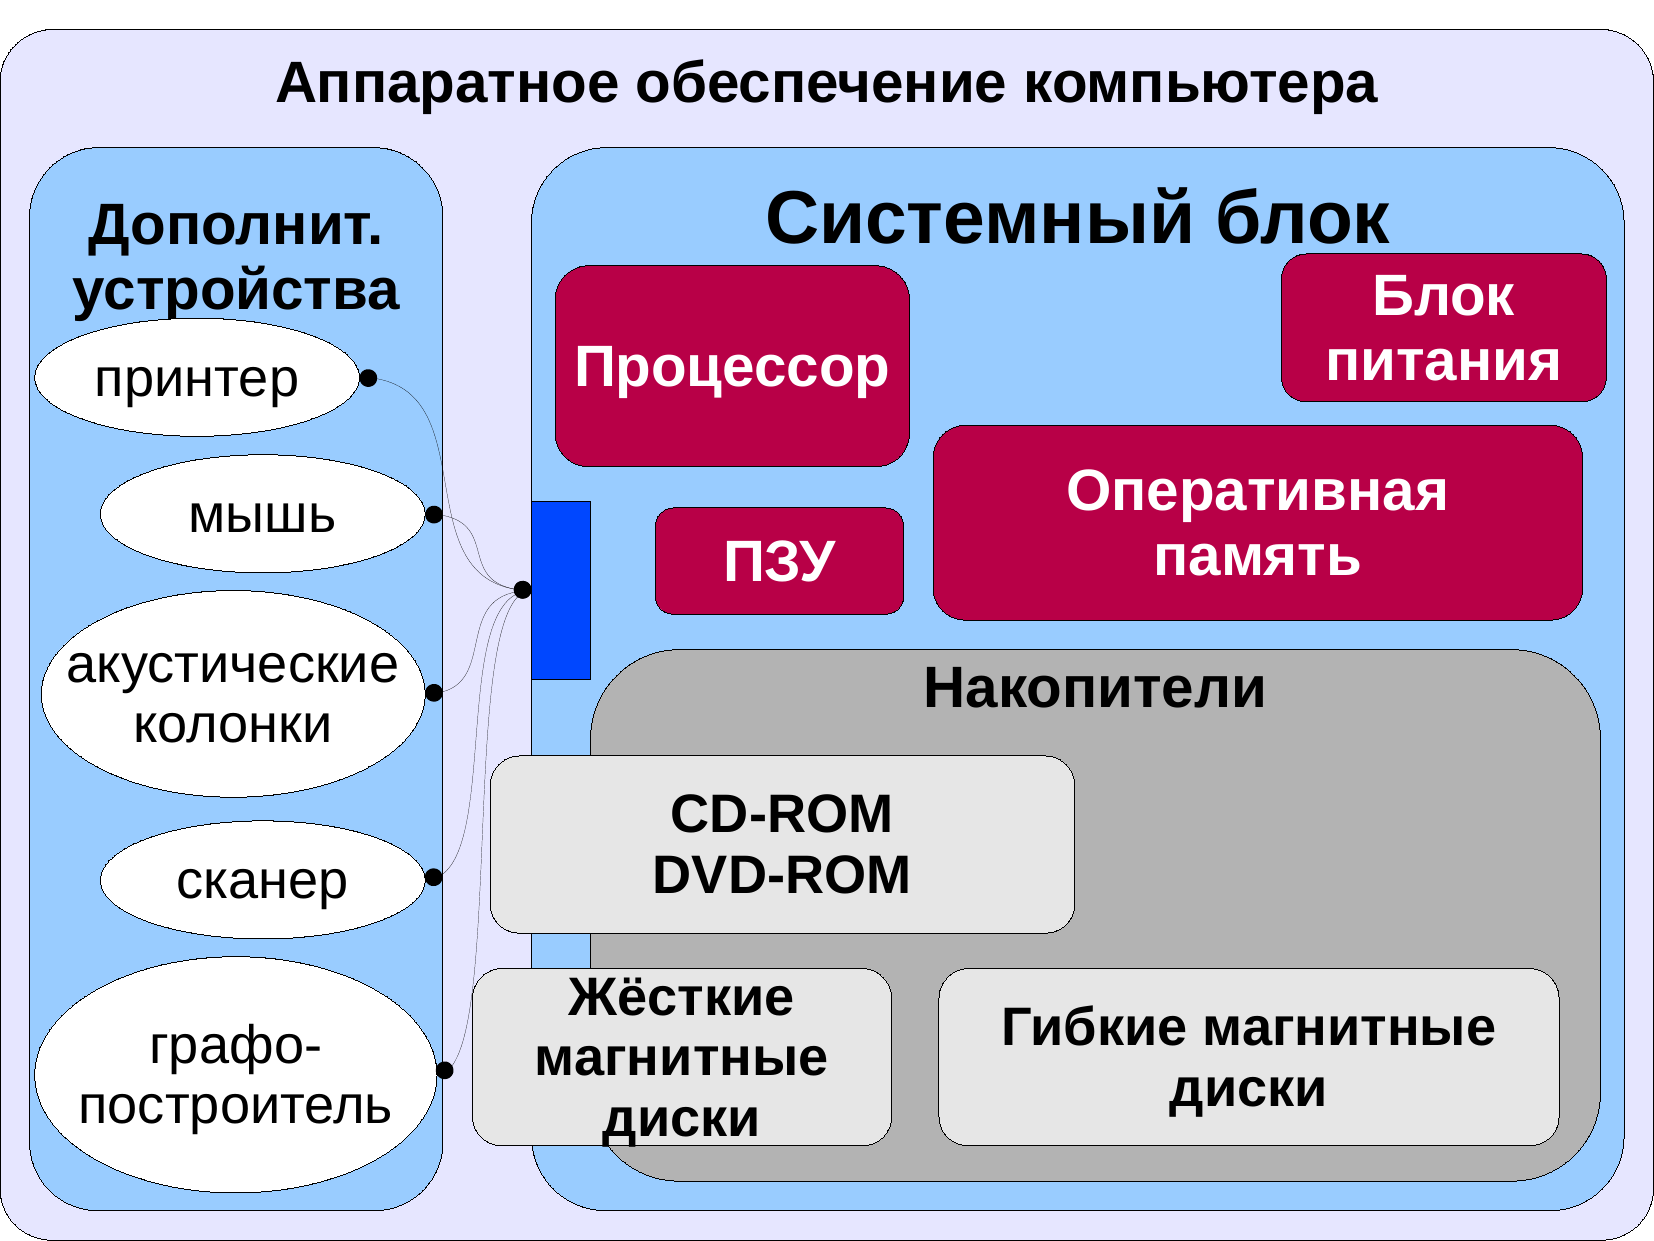

Аппаратное обеспечение компьютера
Дополнит.
устройства
Системный блок
Блок
питания
Процессор
принтер
Оперативная
память
мышь
ПЗУ
акустические
колонки
Накопители
CD-ROM
DVD-ROM
сканер
графо-
построитель
Жёсткие
магнитные
диски
Гибкие магнитные
диски